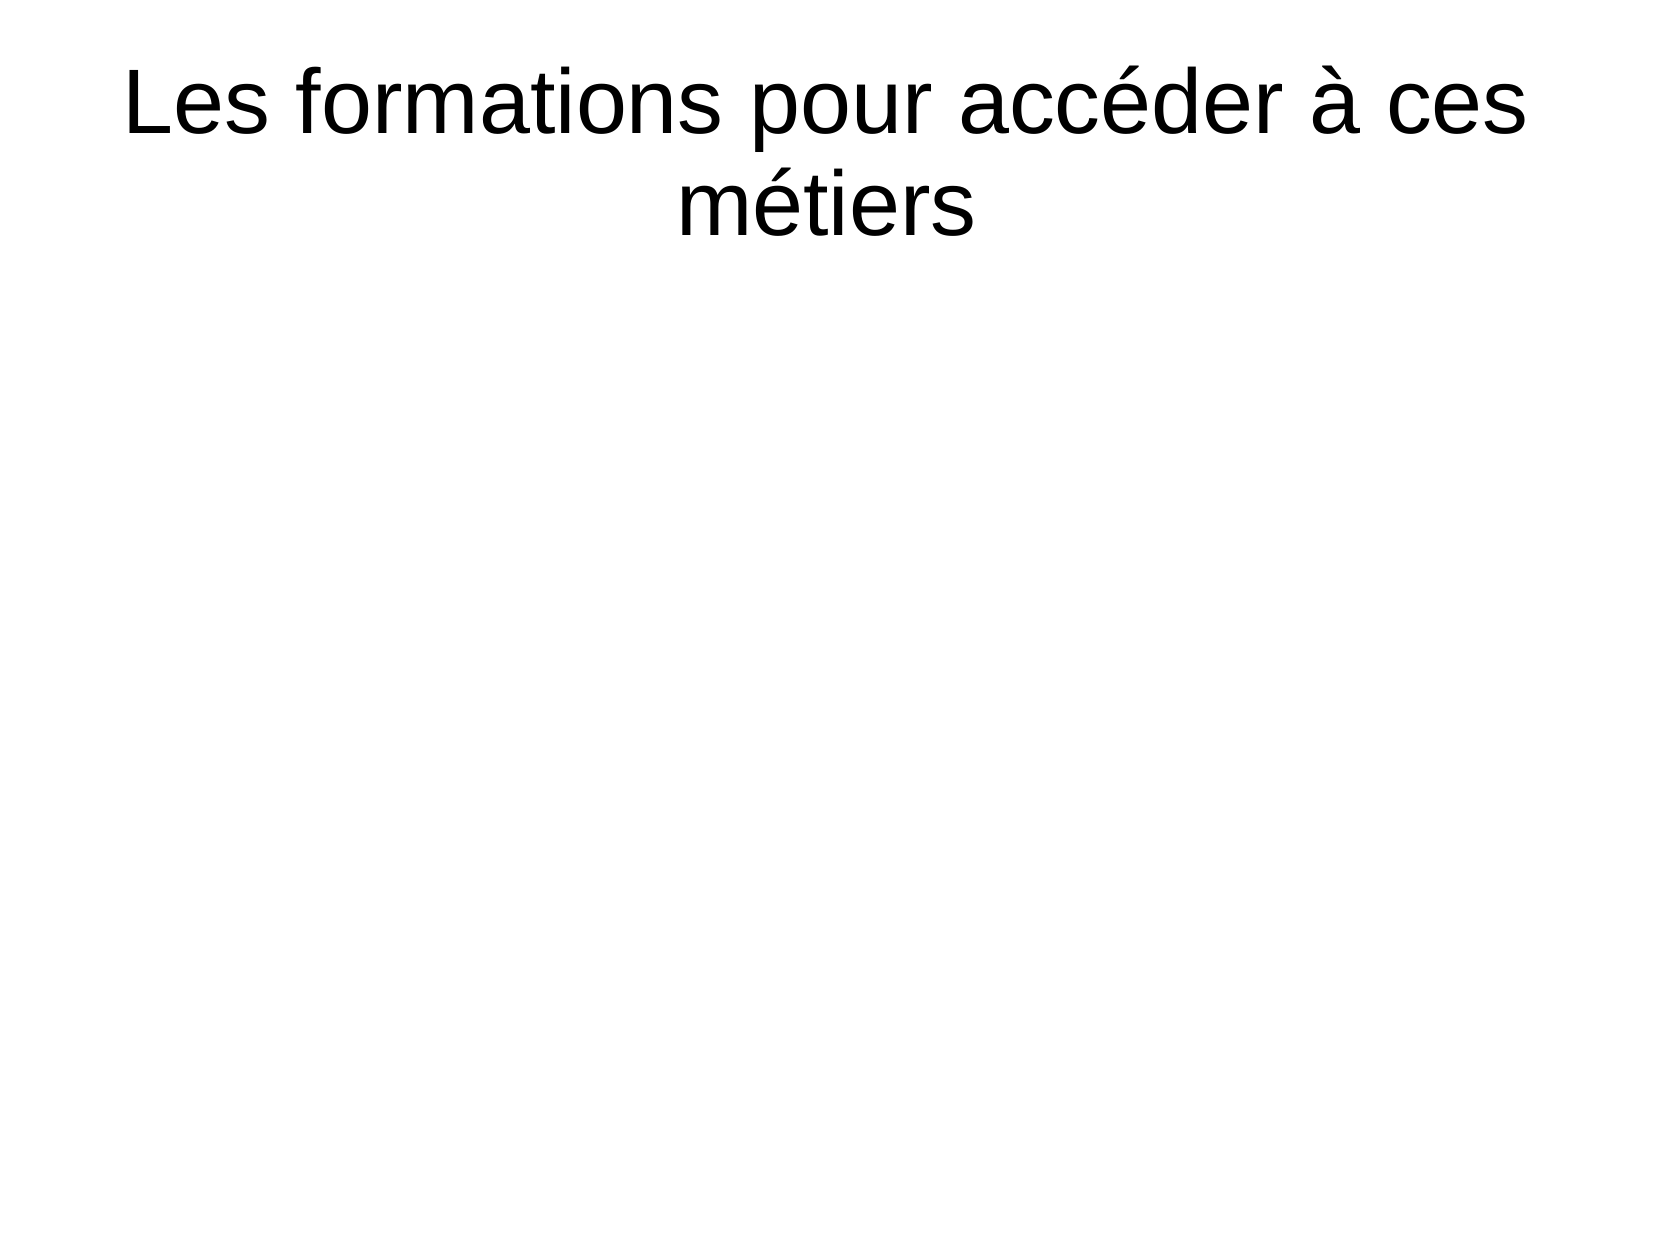

# Les formations pour accéder à ces métiers